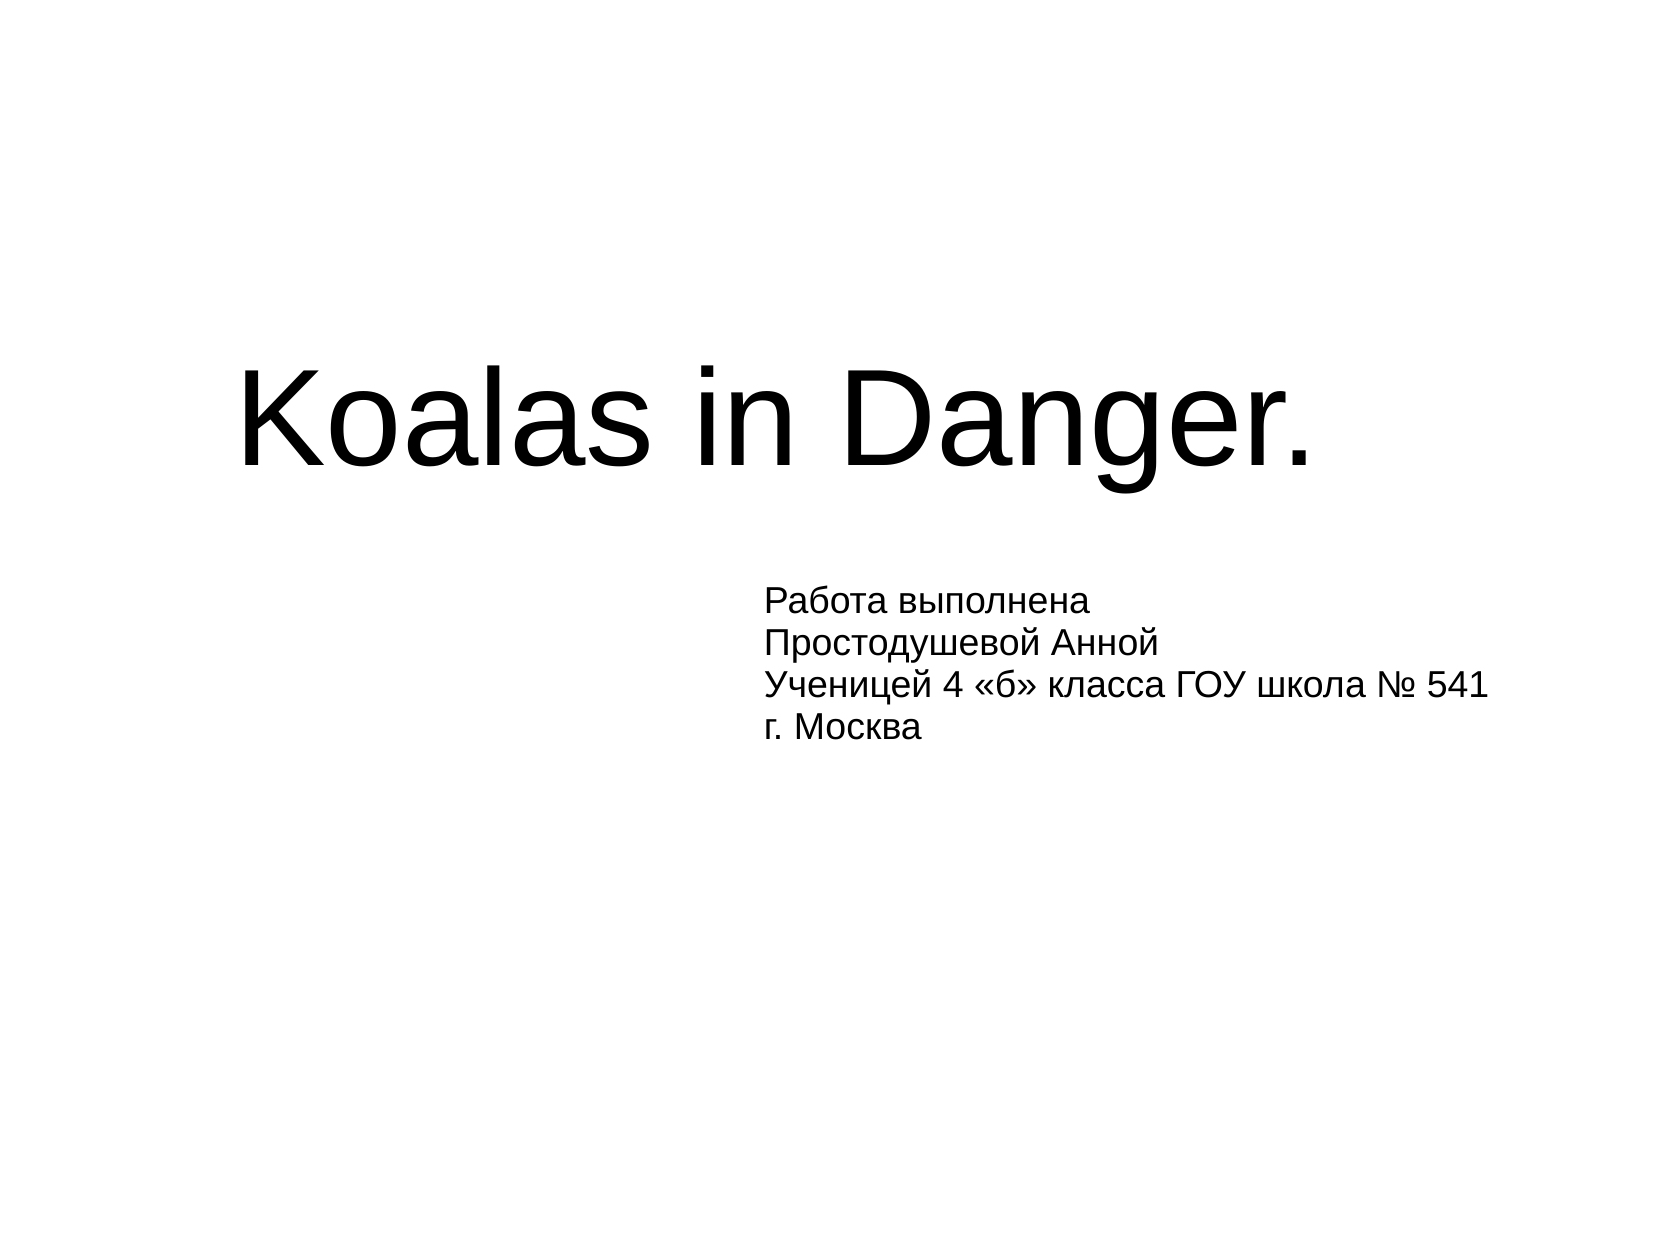

Koalas in Danger.
Работа выполнена
Простодушевой Анной
Ученицей 4 «б» класса ГОУ школа № 541
г. Москва